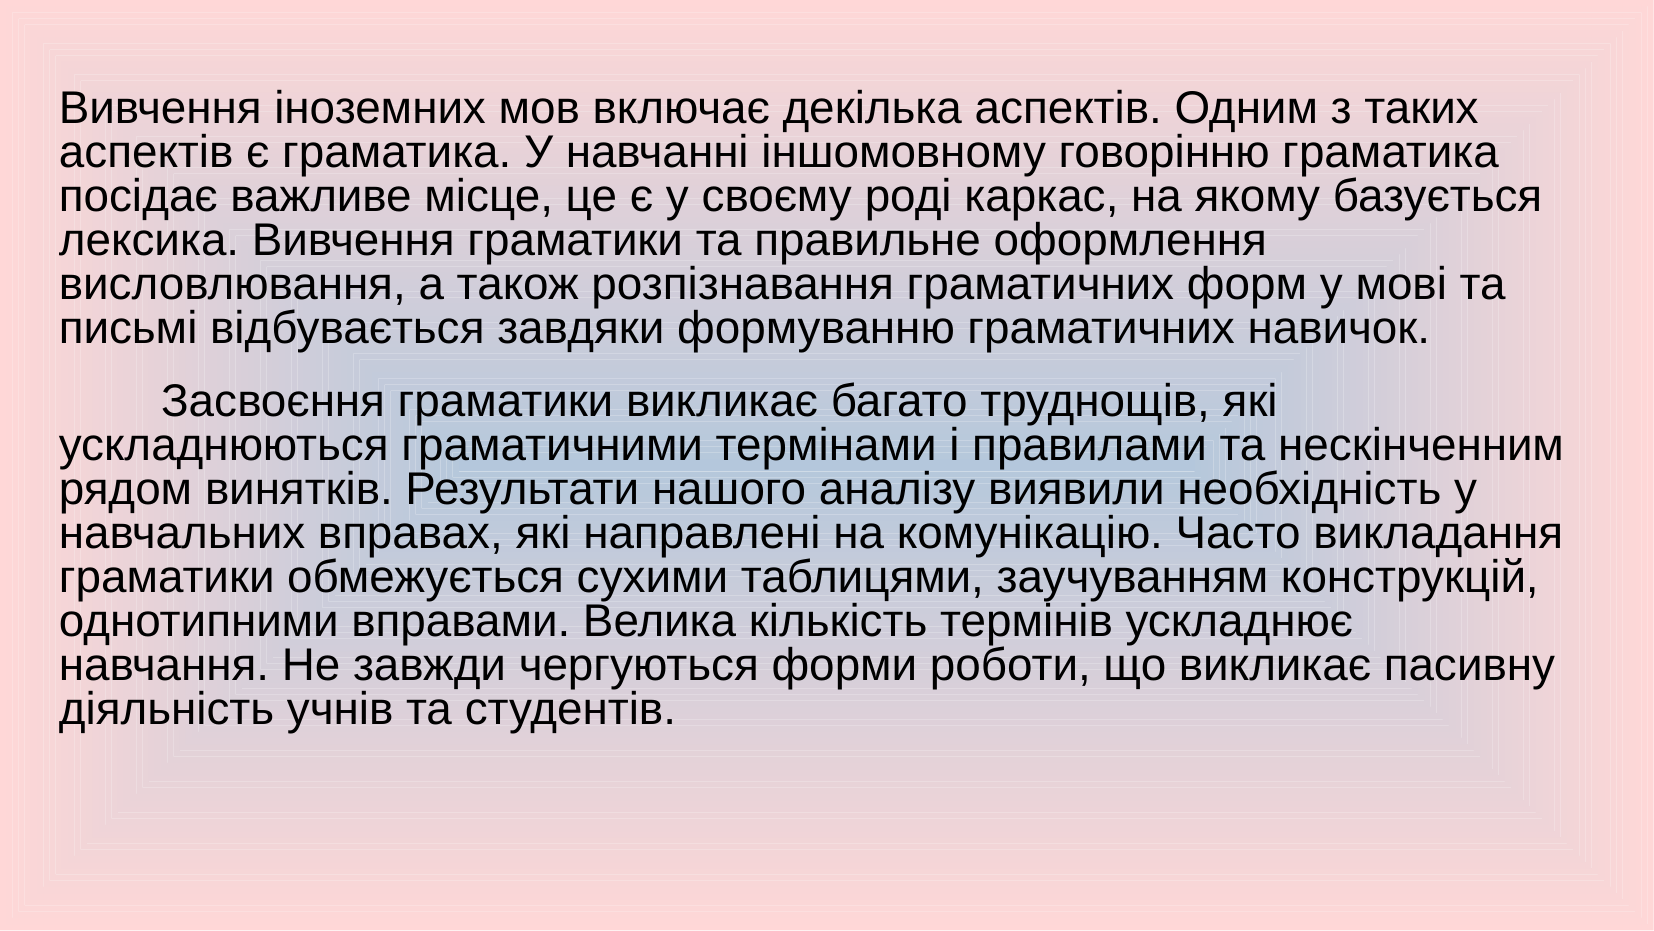

# Вивчення іноземних мов включає декілька аспектів. Одним з таких аспектів є граматика. У навчанні іншомовному говорінню граматика посідає важливе місце, це є у своєму роді каркас, на якому базується лексика. Вивчення граматики та правильне оформлення висловлювання, а також розпізнавання граматичних форм у мові та письмі відбувається завдяки формуванню граматичних навичок.
 Засвоєння граматики викликає багато труднощів, які ускладнюються граматичними термінами і правилами та нескінченним рядом винятків. Результати нашого аналізу виявили необхідність у навчальних вправах, які направлені на комунікацію. Часто викладання граматики обмежується сухими таблицями, заучуванням конструкцій, однотипними вправами. Велика кількість термінів ускладнює навчання. Не завжди чергуються форми роботи, що викликає пасивну діяльність учнів та студентів.